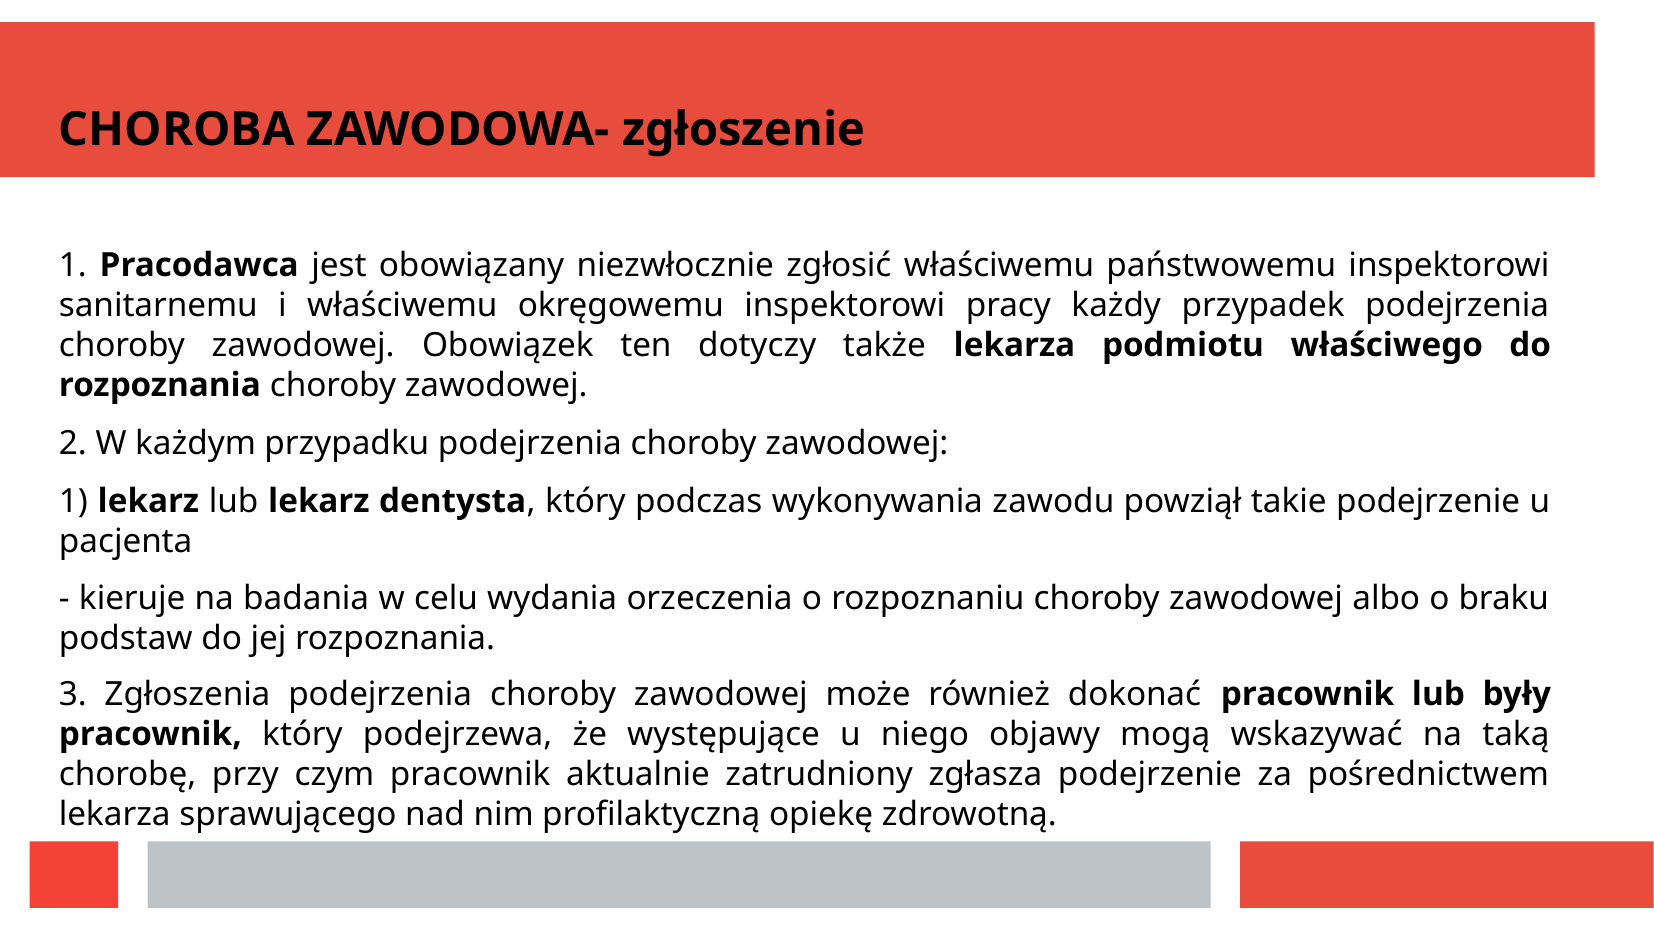

# CHOROBA ZAWODOWA- zgłoszenie
1. Pracodawca jest obowiązany niezwłocznie zgłosić właściwemu państwowemu inspektorowi sanitarnemu i właściwemu okręgowemu inspektorowi pracy każdy przypadek podejrzenia choroby zawodowej. Obowiązek ten dotyczy także lekarza podmiotu właściwego do rozpoznania choroby zawodowej.
2. W każdym przypadku podejrzenia choroby zawodowej:
1) lekarz lub lekarz dentysta, który podczas wykonywania zawodu powziął takie podejrzenie u pacjenta
- kieruje na badania w celu wydania orzeczenia o rozpoznaniu choroby zawodowej albo o braku podstaw do jej rozpoznania.
3. Zgłoszenia podejrzenia choroby zawodowej może również dokonać pracownik lub były pracownik, który podejrzewa, że występujące u niego objawy mogą wskazywać na taką chorobę, przy czym pracownik aktualnie zatrudniony zgłasza podejrzenie za pośrednictwem lekarza sprawującego nad nim profilaktyczną opiekę zdrowotną.